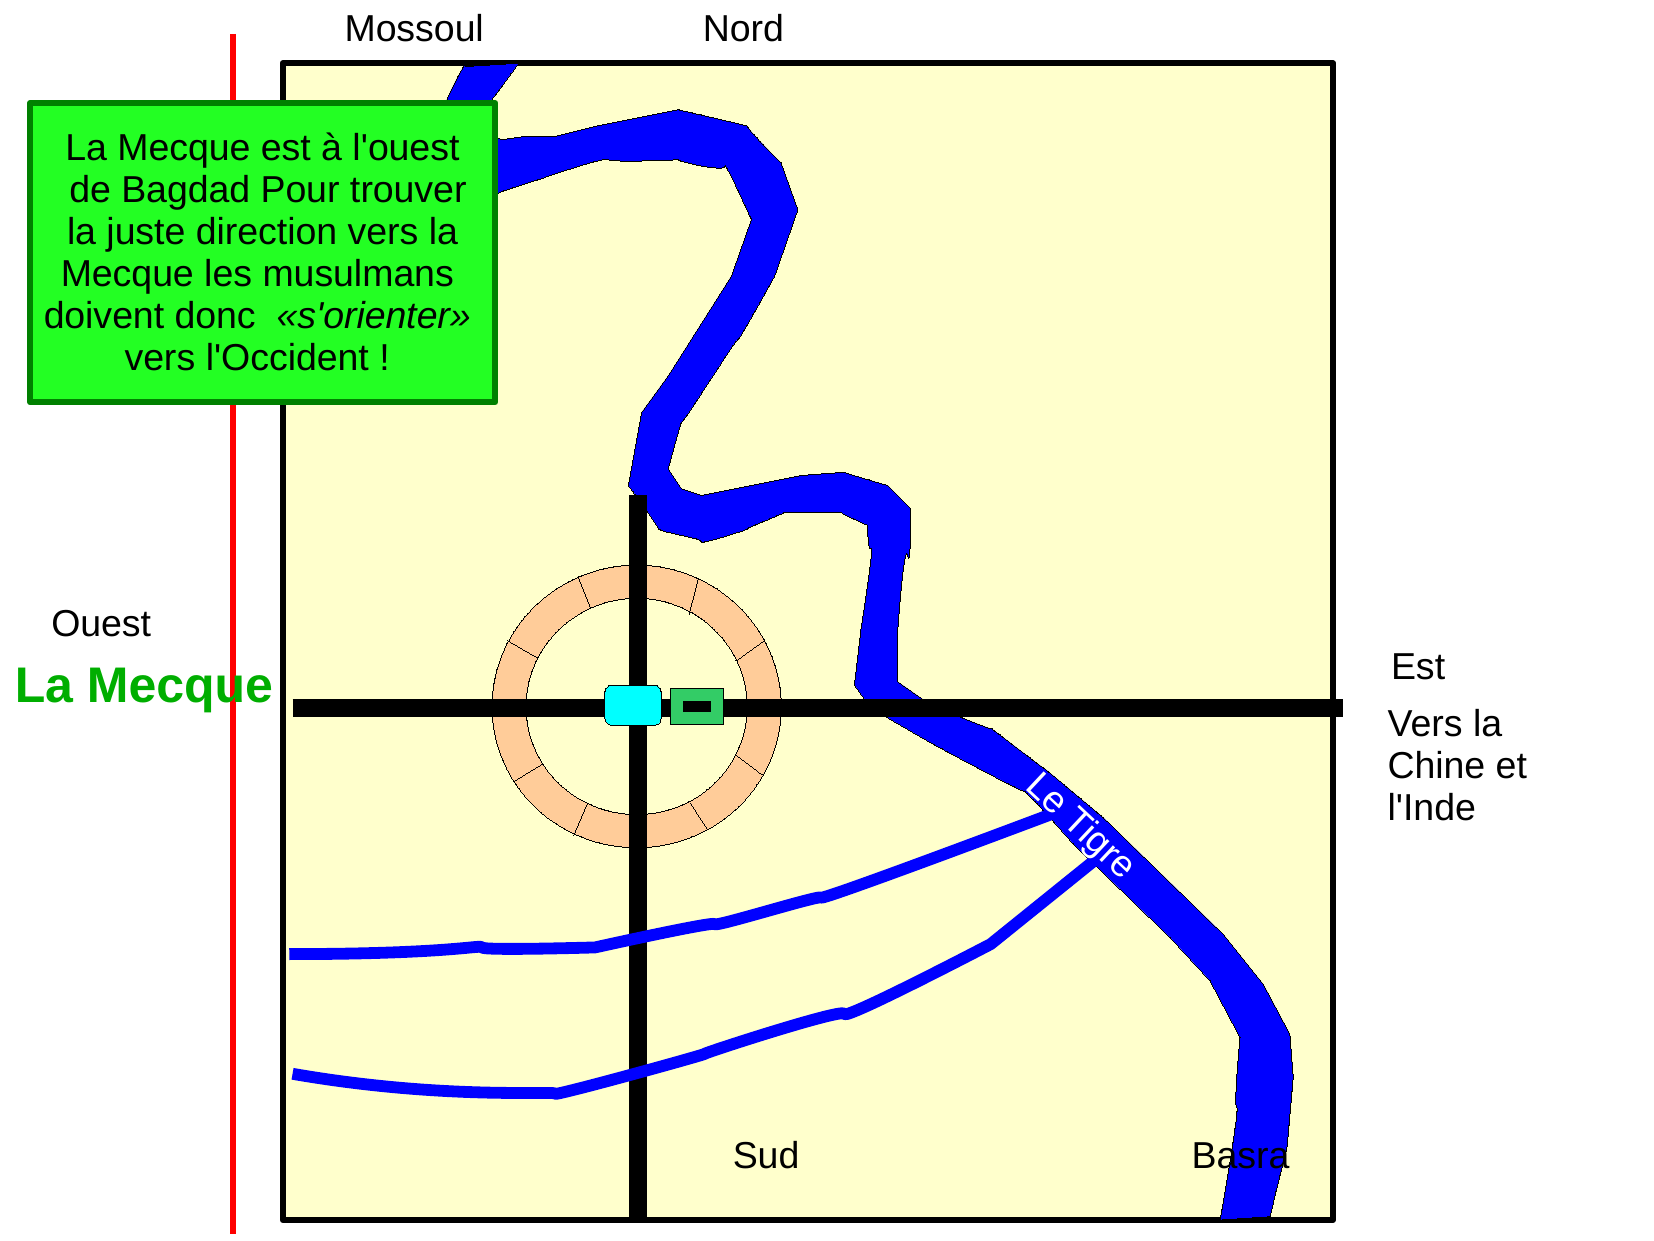

Mossoul
Nord
La Mecque est à l'ouest
 de Bagdad Pour trouver
 la juste direction vers la
Mecque les musulmans
doivent donc «s'orienter»
vers l'Occident !
Ouest
Est
La Mecque
Vers la Chine et l'Inde
Le Tigre
Basra
Sud